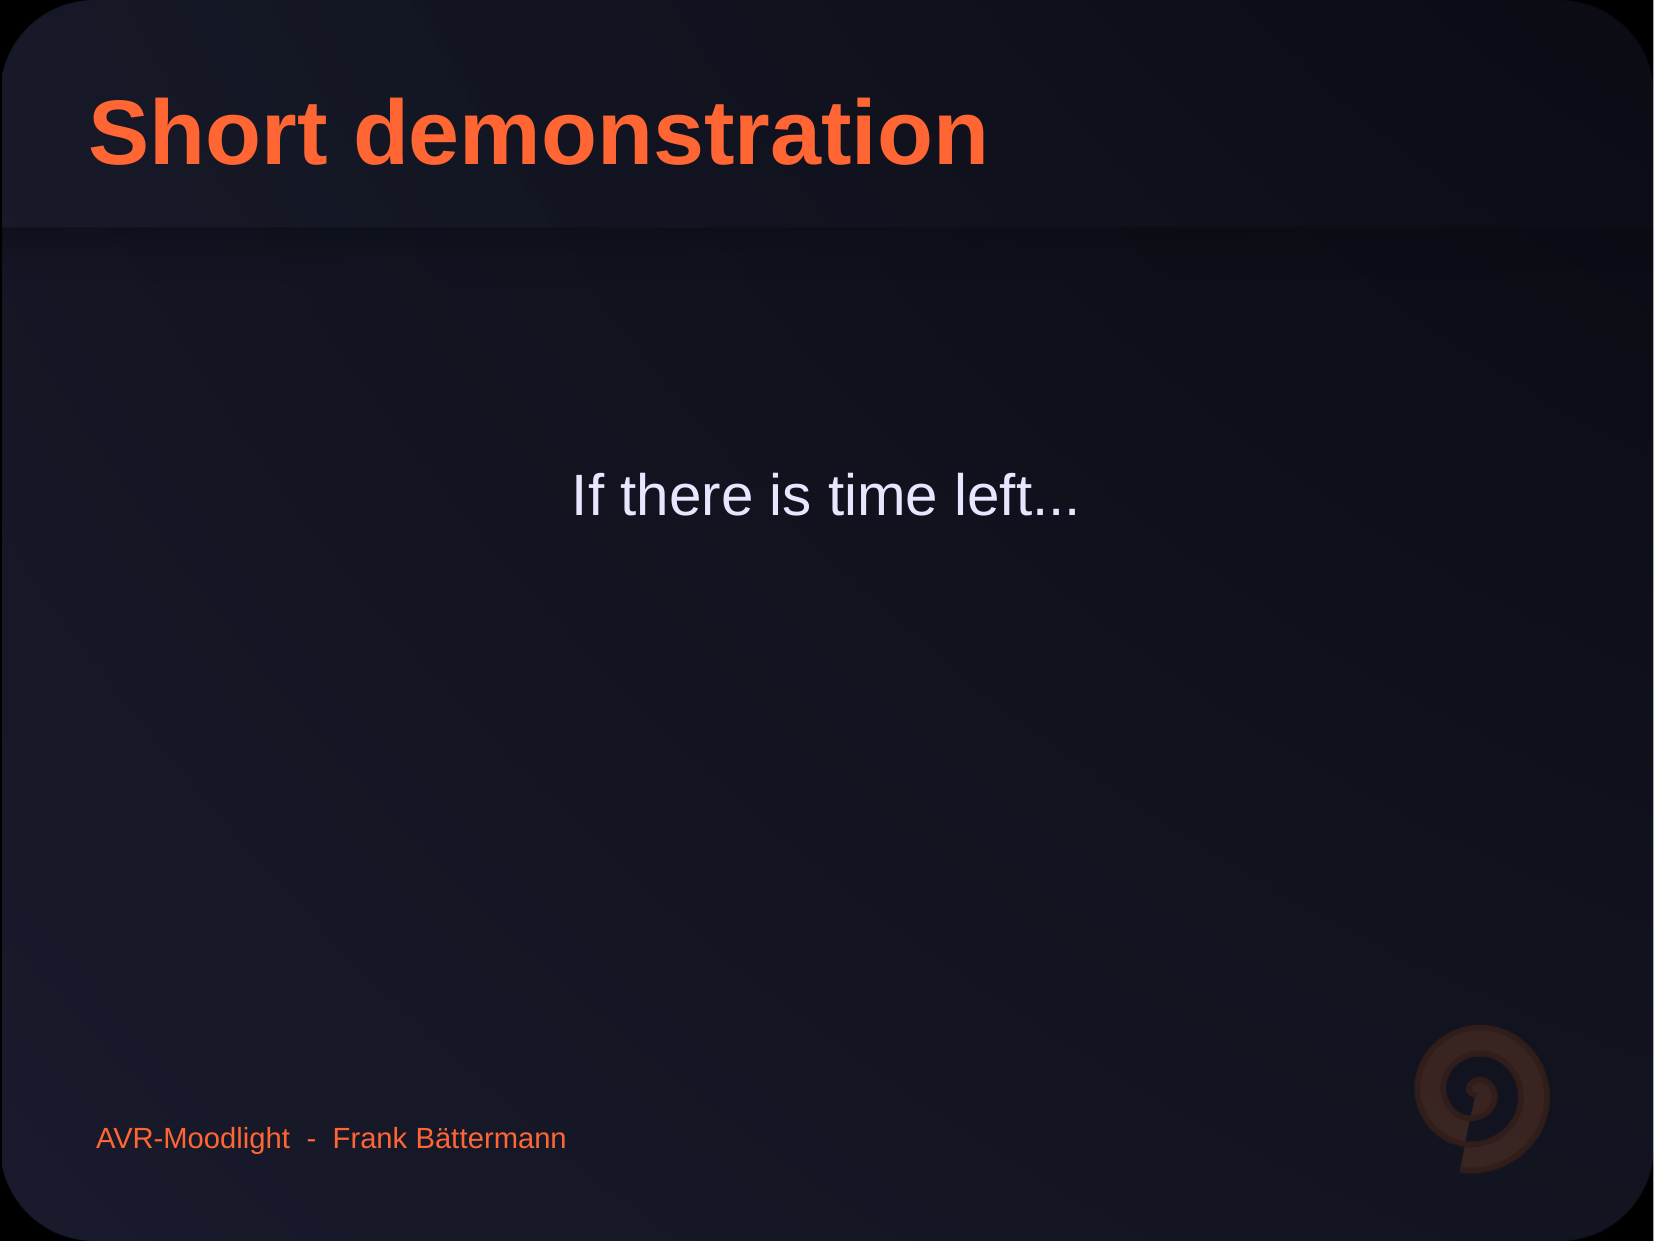

# Short demonstration
If there is time left...
AVR-Moodlight - Frank Bättermann